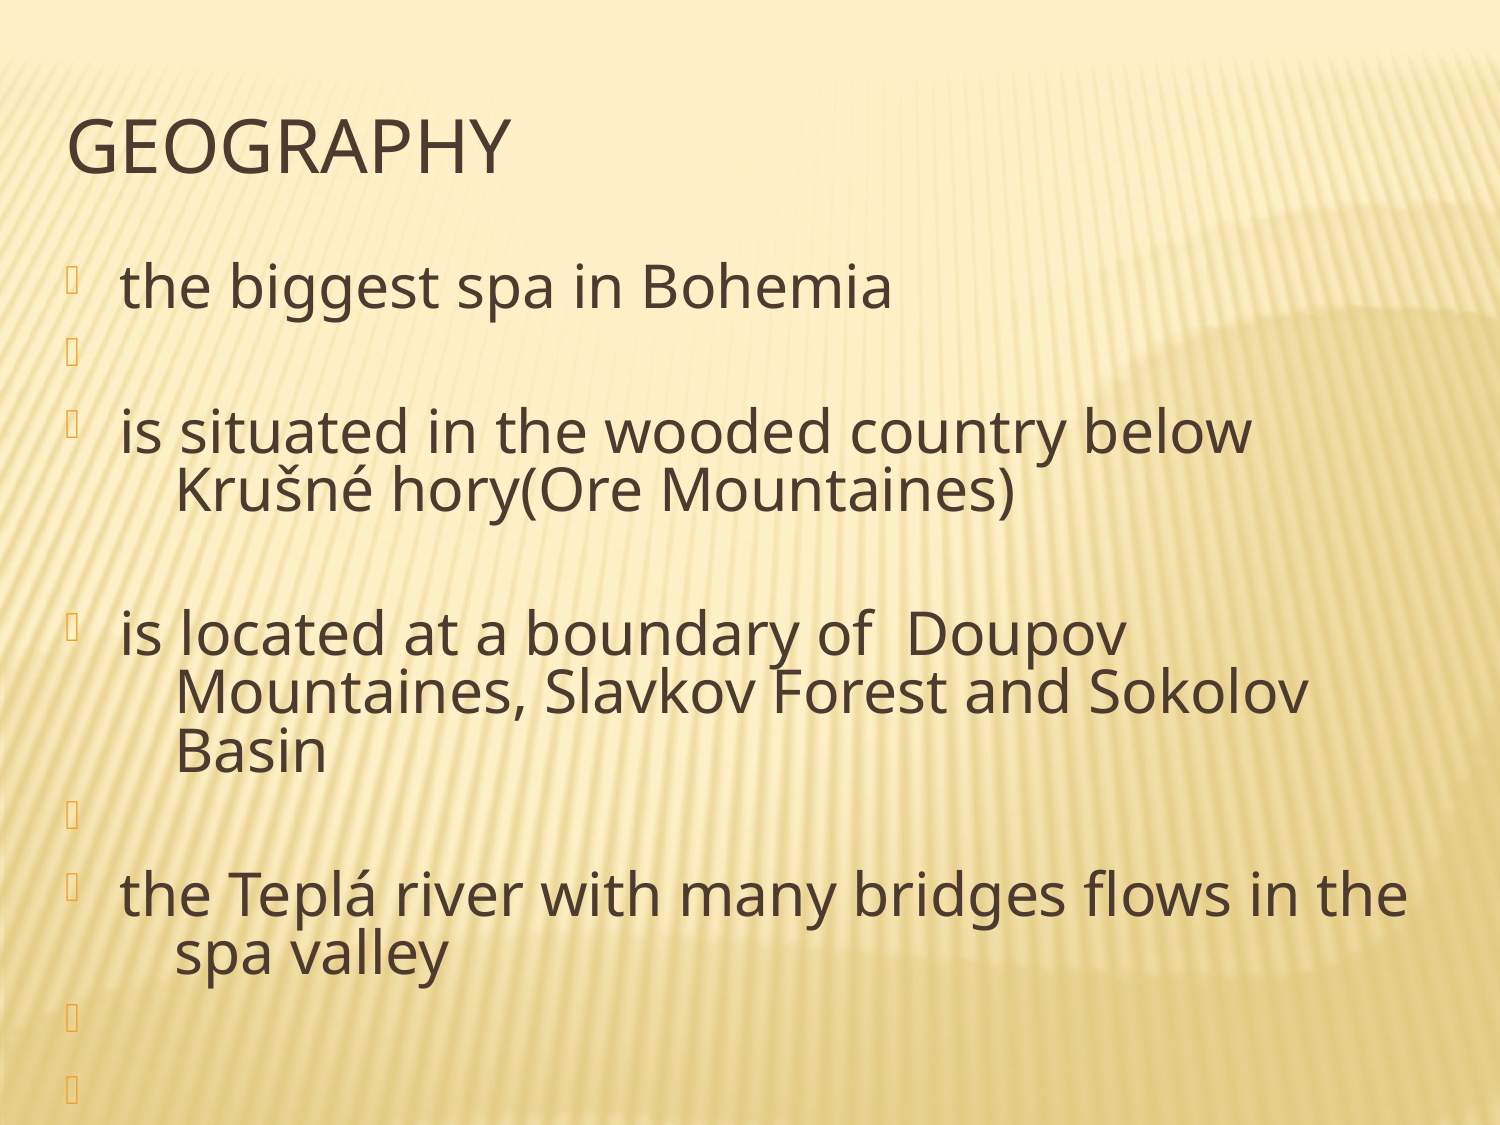

# Geography
the biggest spa in Bohemia
is situated in the wooded country below Krušné hory(Ore Mountaines)
is located at a boundary of Doupov Mountaines, Slavkov Forest and Sokolov Basin
the Teplá river with many bridges flows in the spa valley